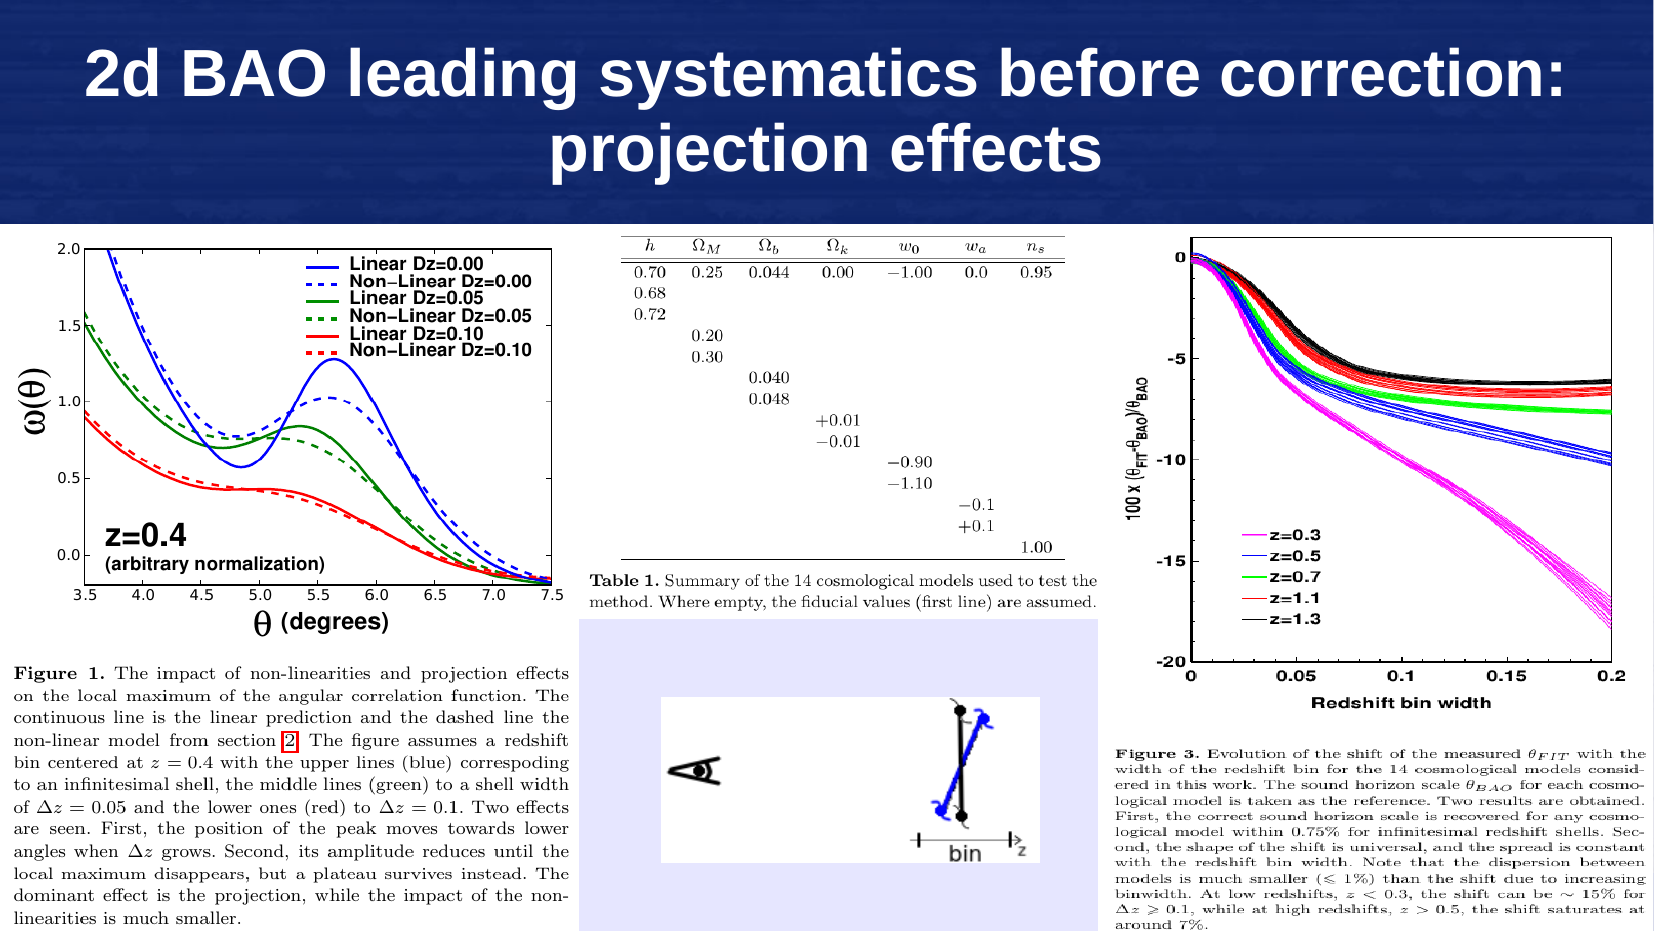

# 2d BAO leading systematics before correction: projection effects